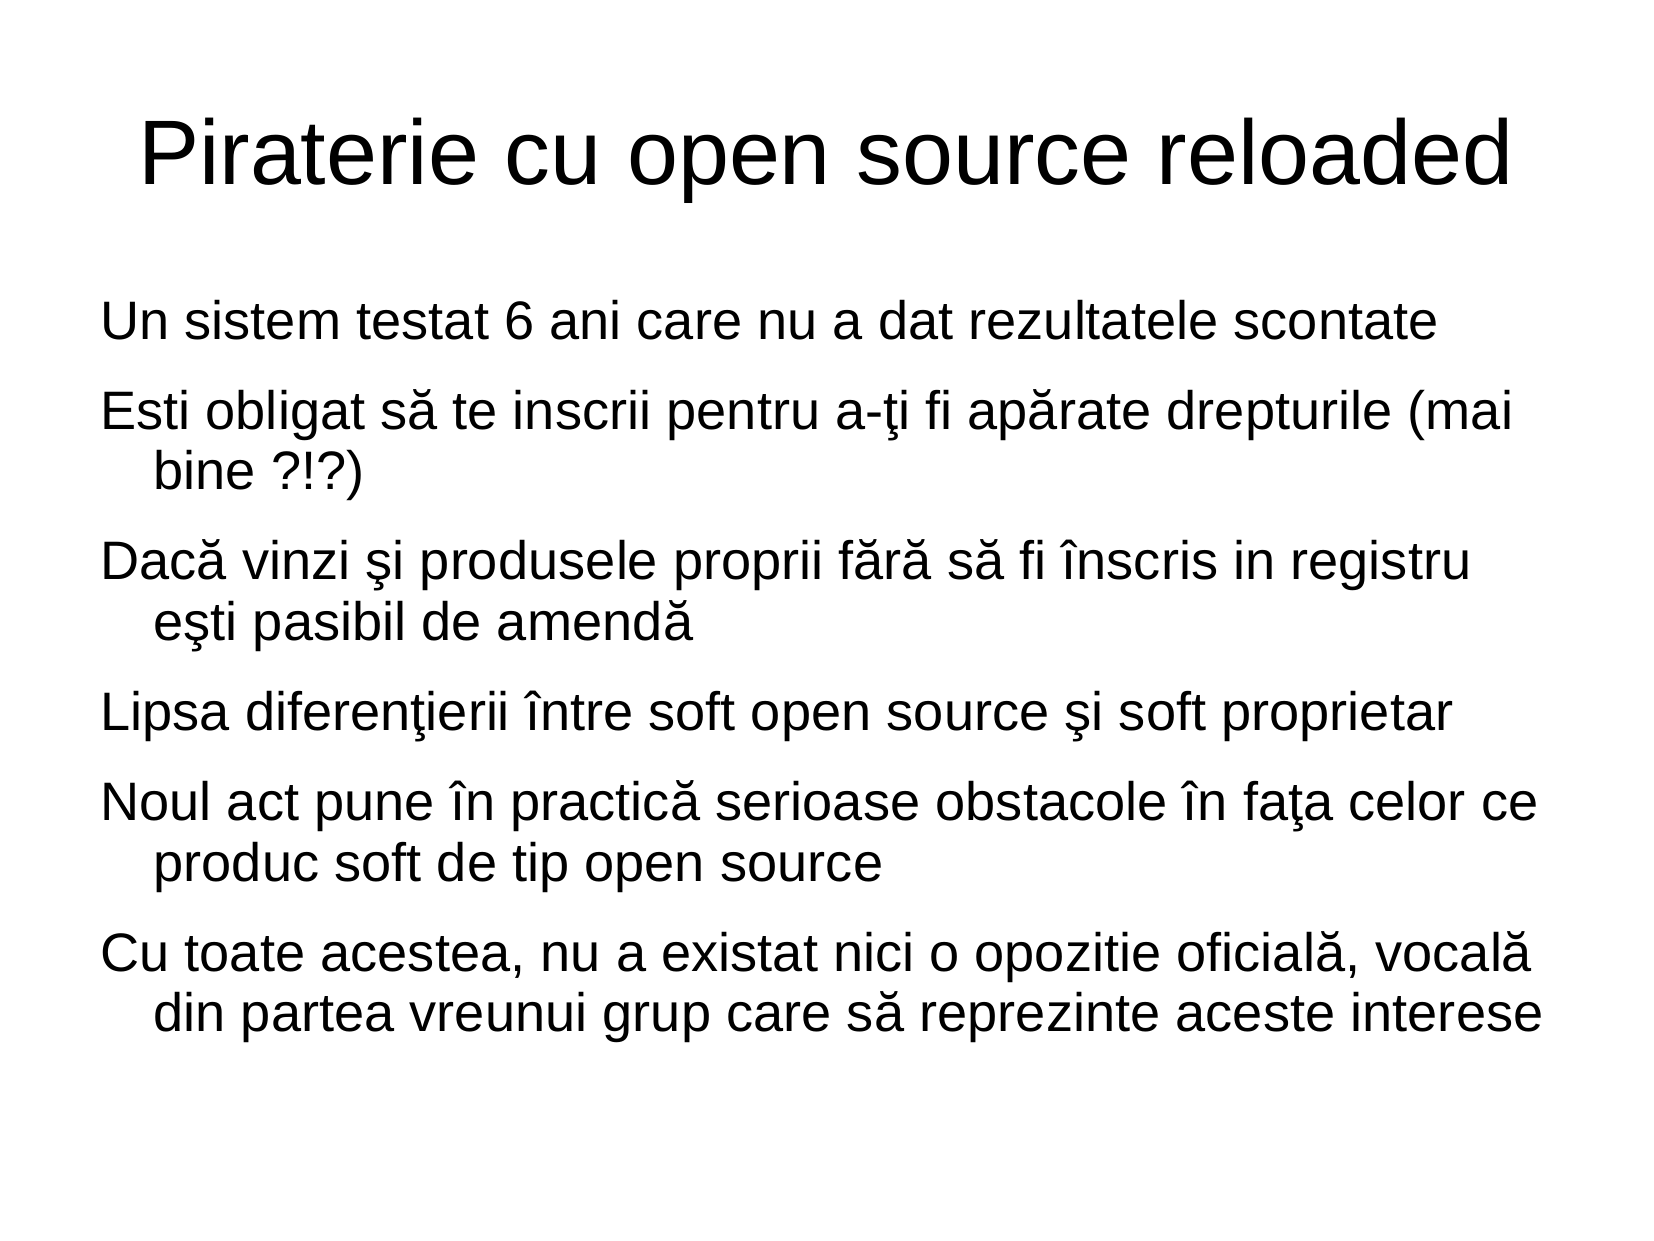

# Piraterie cu open source reloaded
Un sistem testat 6 ani care nu a dat rezultatele scontate
Esti obligat să te inscrii pentru a-ţi fi apărate drepturile (mai bine ?!?)
Dacă vinzi şi produsele proprii fără să fi înscris in registru eşti pasibil de amendă
Lipsa diferenţierii între soft open source şi soft proprietar
Noul act pune în practică serioase obstacole în faţa celor ce produc soft de tip open source
Cu toate acestea, nu a existat nici o opozitie oficială, vocală din partea vreunui grup care să reprezinte aceste interese